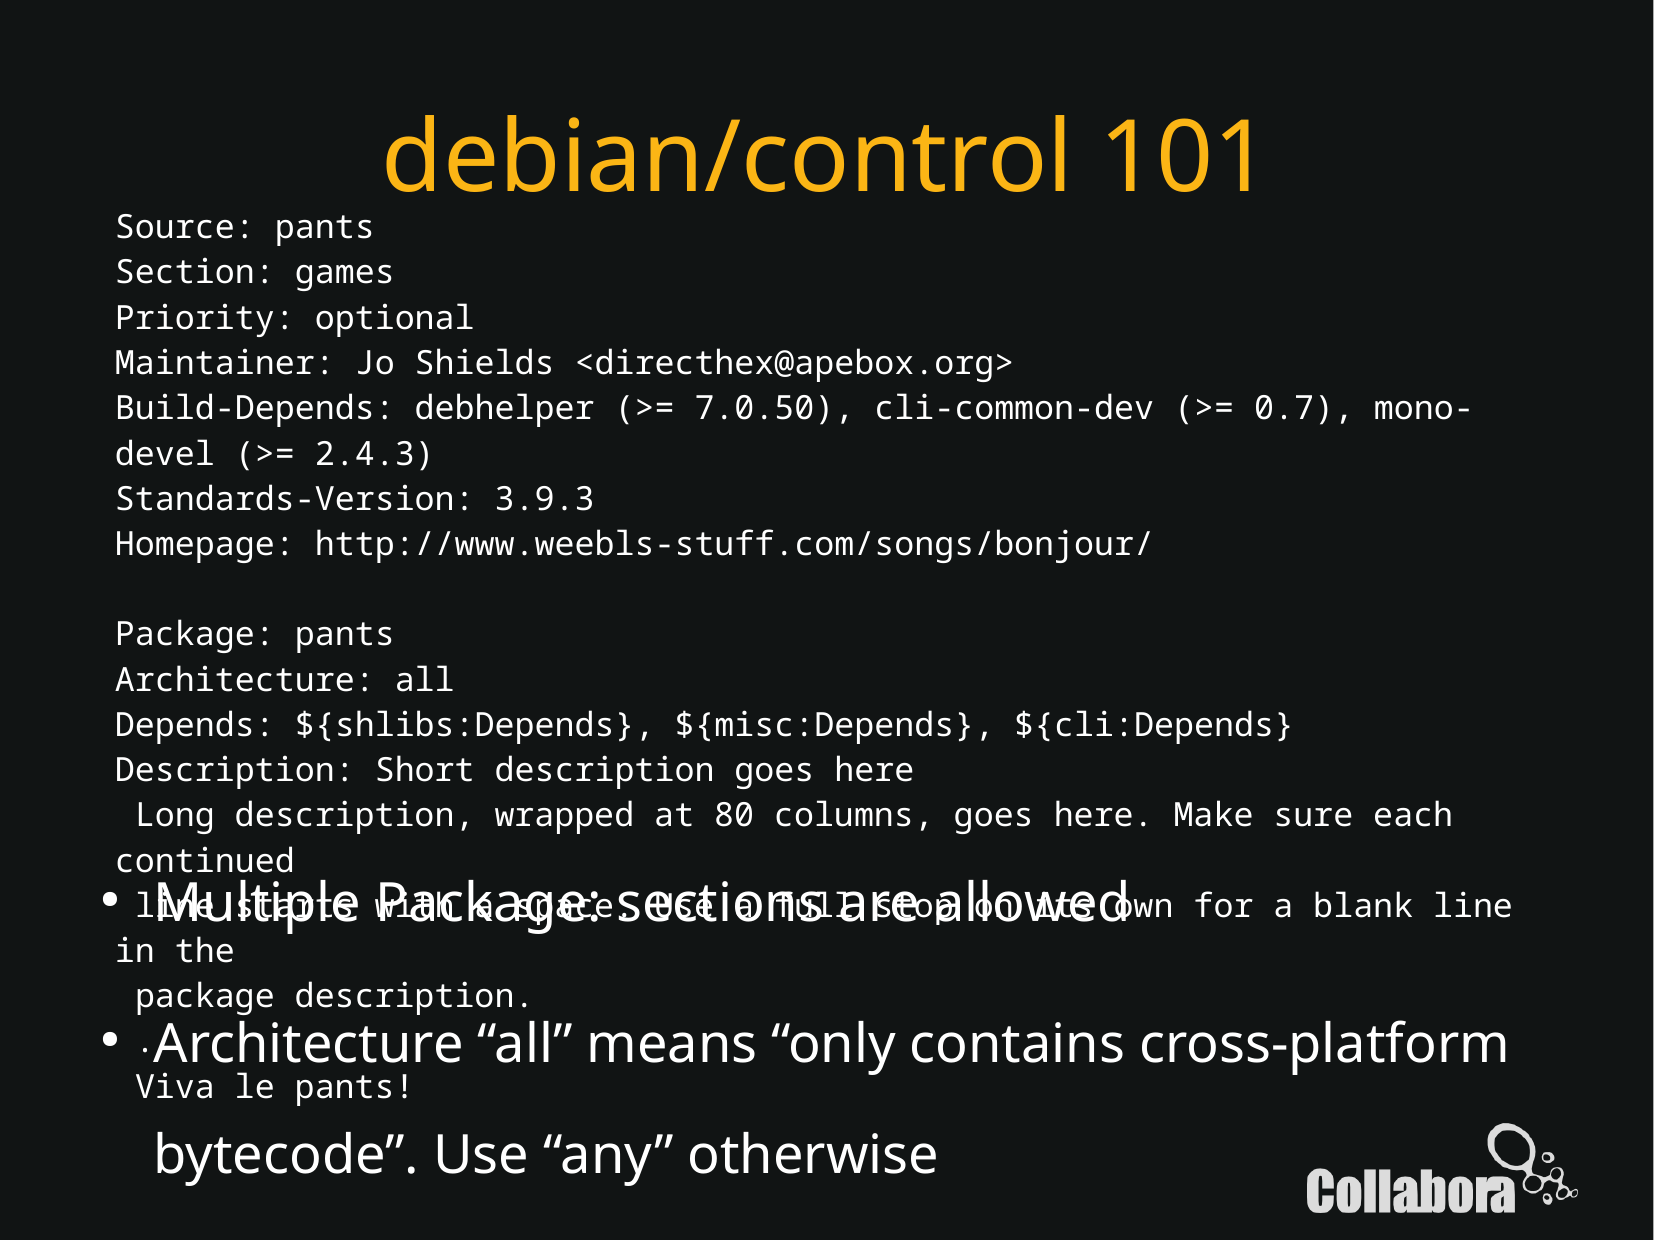

# debian/control 101
Source: pants
Section: games
Priority: optional
Maintainer: Jo Shields <directhex@apebox.org>
Build-Depends: debhelper (>= 7.0.50), cli-common-dev (>= 0.7), mono-devel (>= 2.4.3)
Standards-Version: 3.9.3
Homepage: http://www.weebls-stuff.com/songs/bonjour/
Package: pants
Architecture: all
Depends: ${shlibs:Depends}, ${misc:Depends}, ${cli:Depends}
Description: Short description goes here
 Long description, wrapped at 80 columns, goes here. Make sure each continued
 line starts with a space. Use a full stop on its own for a blank line in the
 package description.
 .
 Viva le pants!
Multiple Package: sections are allowed
Architecture “all” means “only contains cross-platform bytecode”. Use “any” otherwise